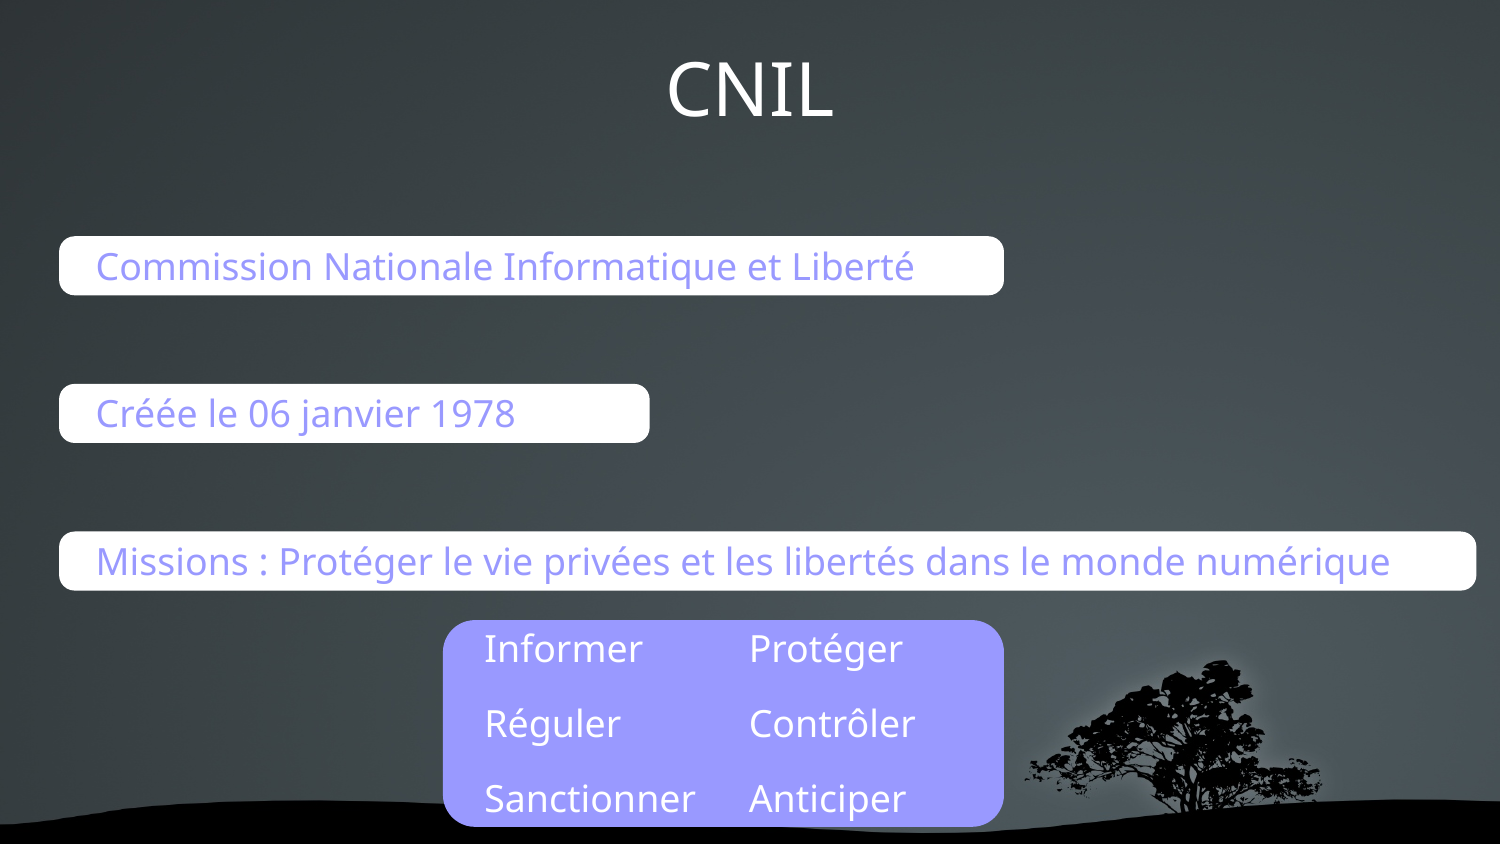

CNIL
Commission Nationale Informatique et Liberté
Créée le 06 janvier 1978
Missions : Protéger le vie privées et les libertés dans le monde numérique
Informer		Protéger
Réguler		Contrôler
Sanctionner	Anticiper